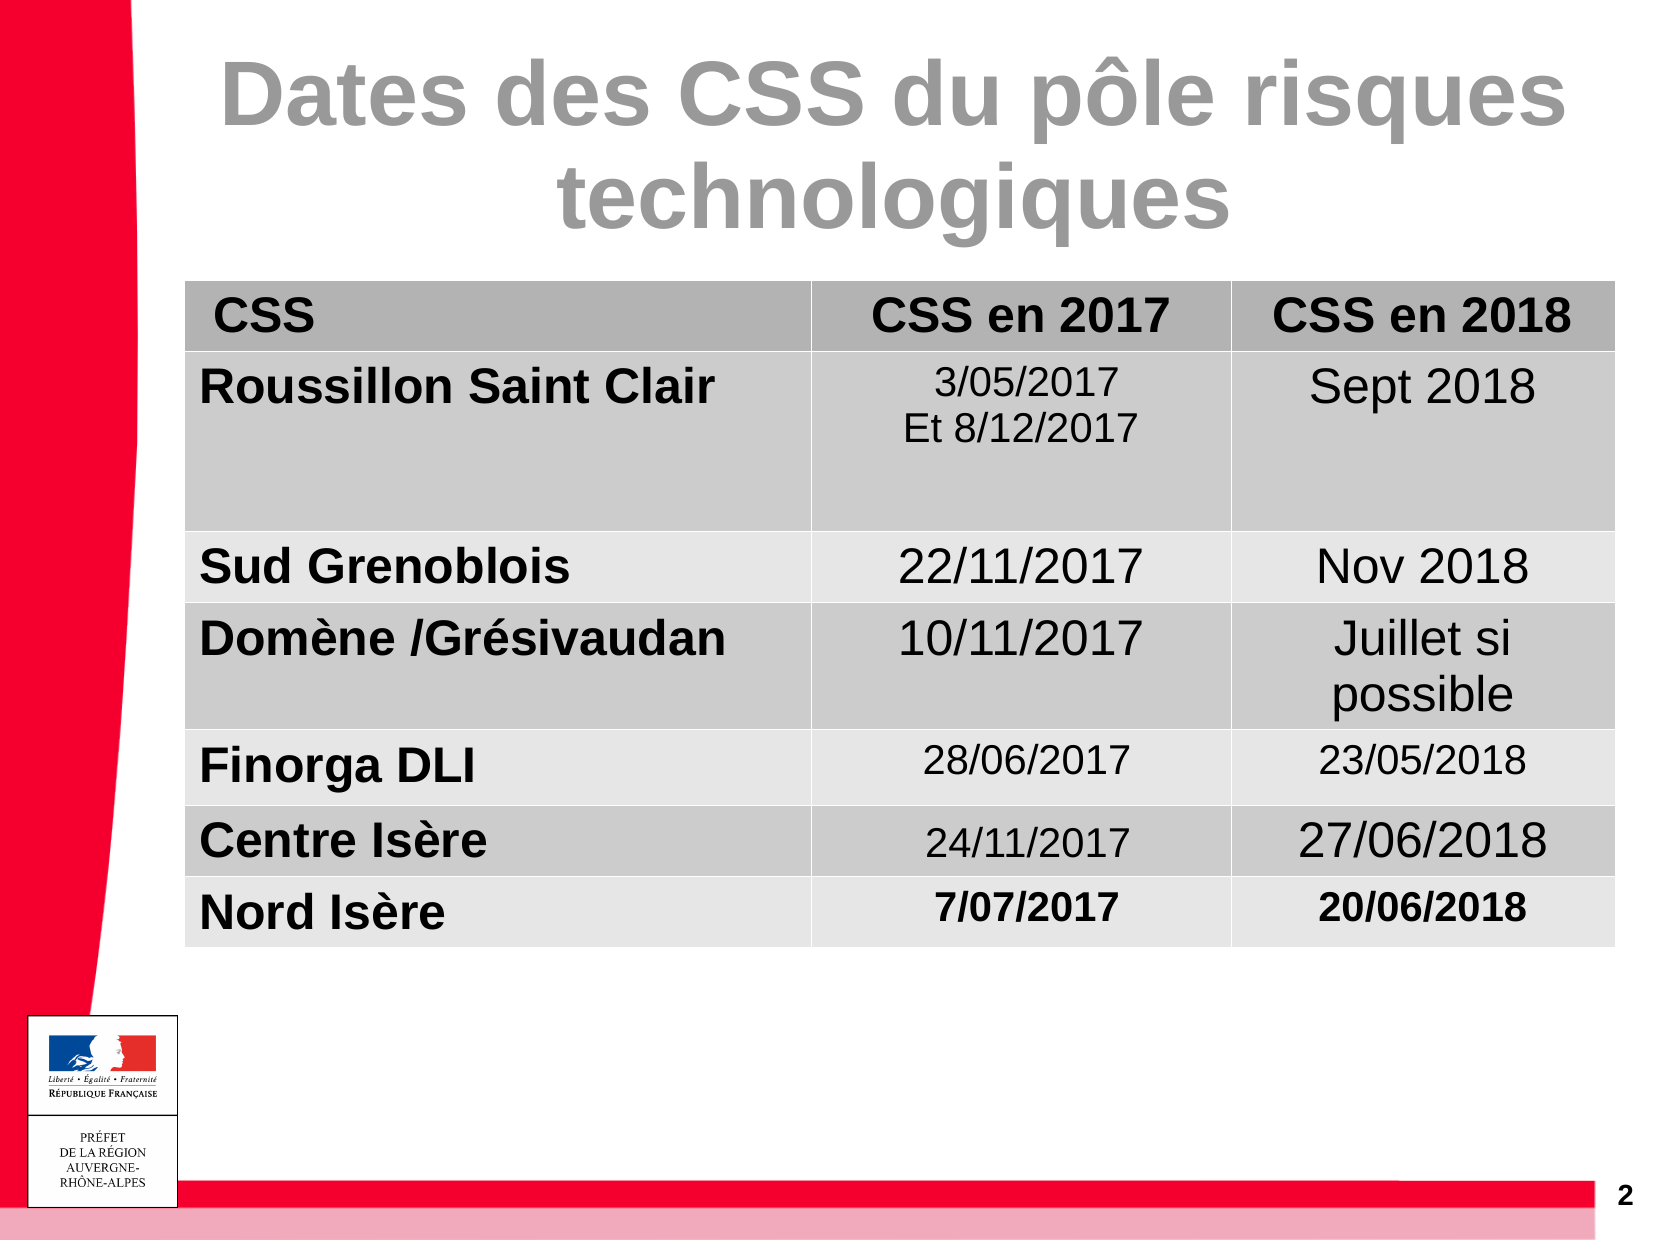

# Dates des CSS du pôle risques technologiques
| CSS | CSS en 2017 | CSS en 2018 |
| --- | --- | --- |
| Roussillon Saint Clair | 3/05/2017 Et 8/12/2017 | Sept 2018 |
| Sud Grenoblois | 22/11/2017 | Nov 2018 |
| Domène /Grésivaudan | 10/11/2017 | Juillet si possible |
| Finorga DLI | 28/06/2017 | 23/05/2018 |
| Centre Isère | 24/11/2017 | 27/06/2018 |
| Nord Isère | 7/07/2017 | 20/06/2018 |
2